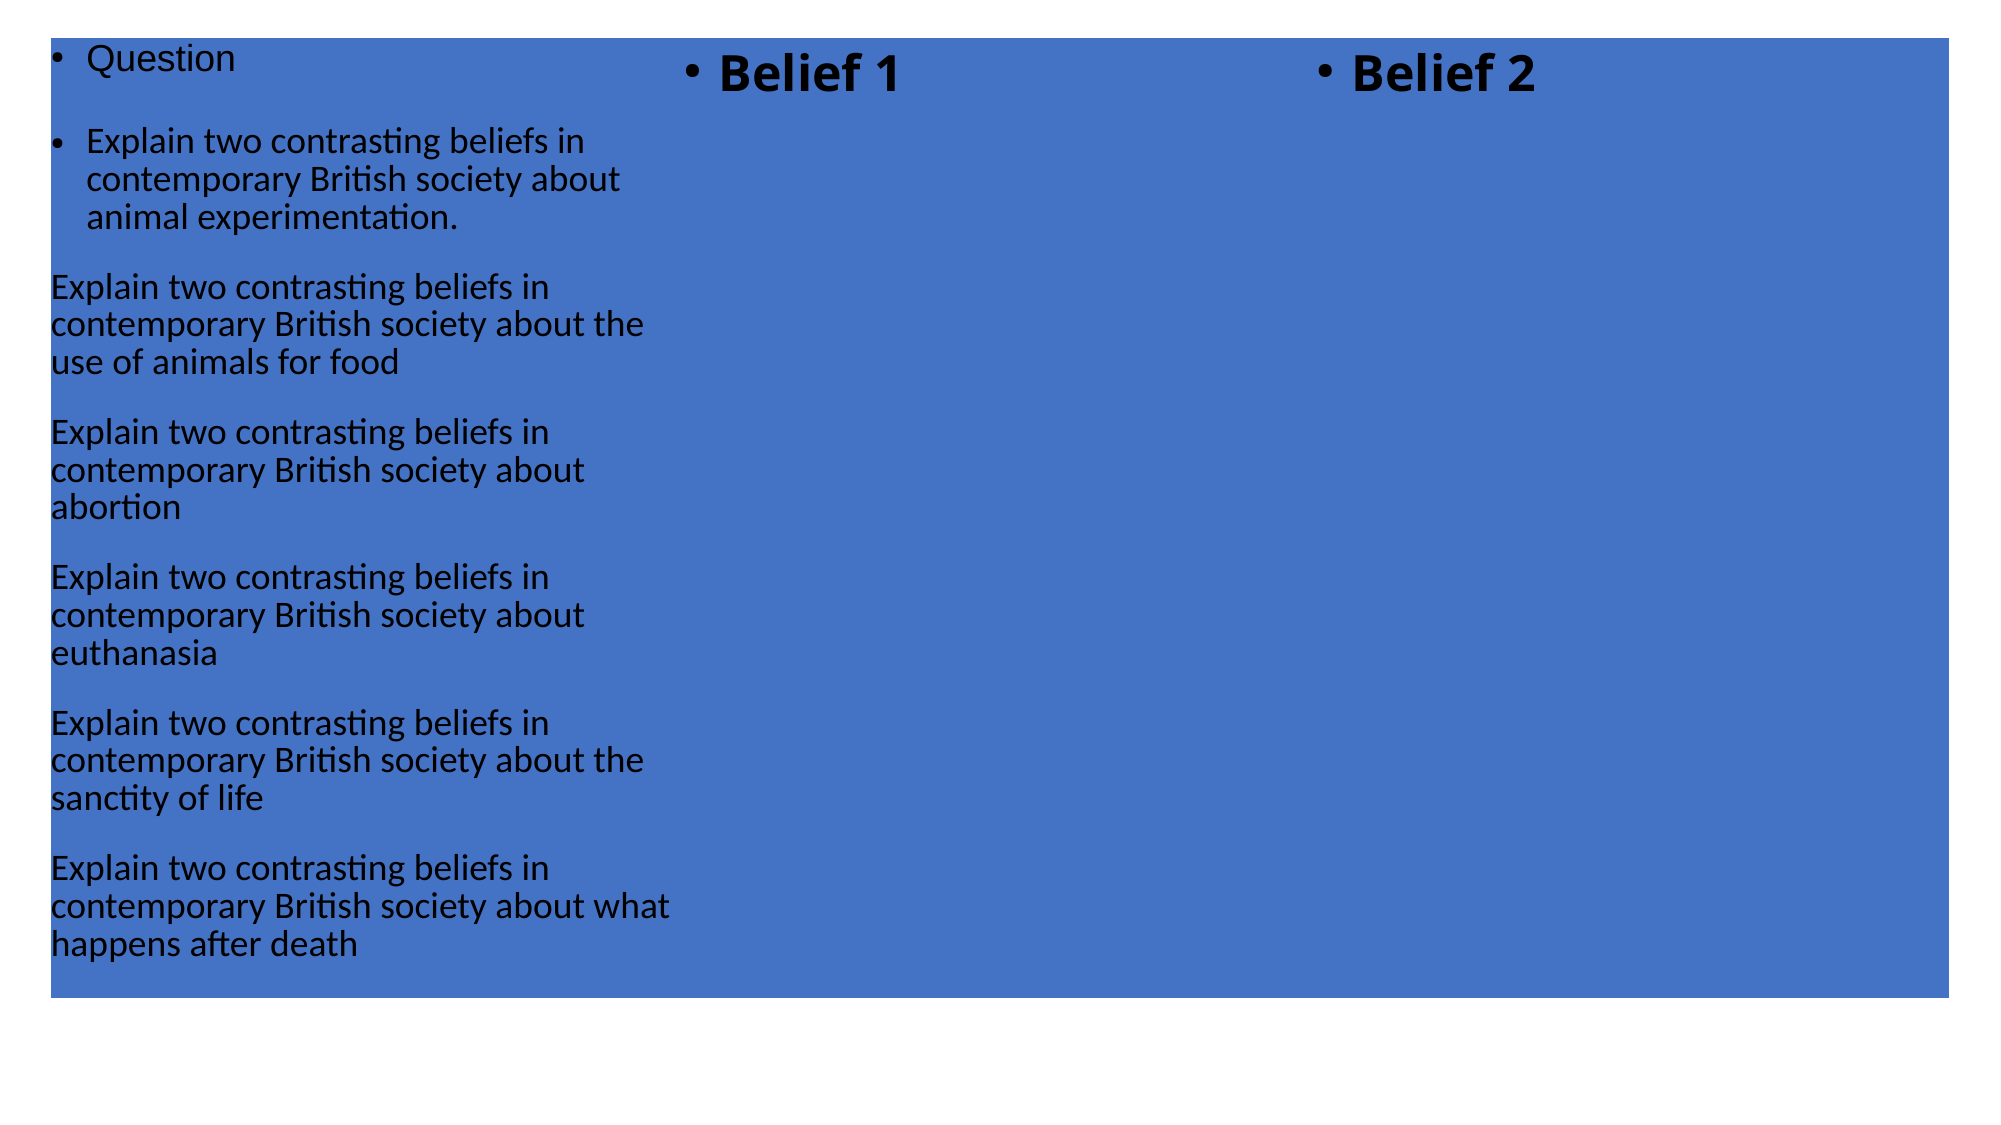

| Question | Belief 1 | Belief 2 |
| --- | --- | --- |
| Explain two contrasting beliefs in contemporary British society about animal experimentation. | | |
| Explain two contrasting beliefs in contemporary British society about the use of animals for food | | |
| Explain two contrasting beliefs in contemporary British society about abortion | | |
| Explain two contrasting beliefs in contemporary British society about euthanasia | | |
| Explain two contrasting beliefs in contemporary British society about the sanctity of life | | |
| Explain two contrasting beliefs in contemporary British society about what happens after death | | |